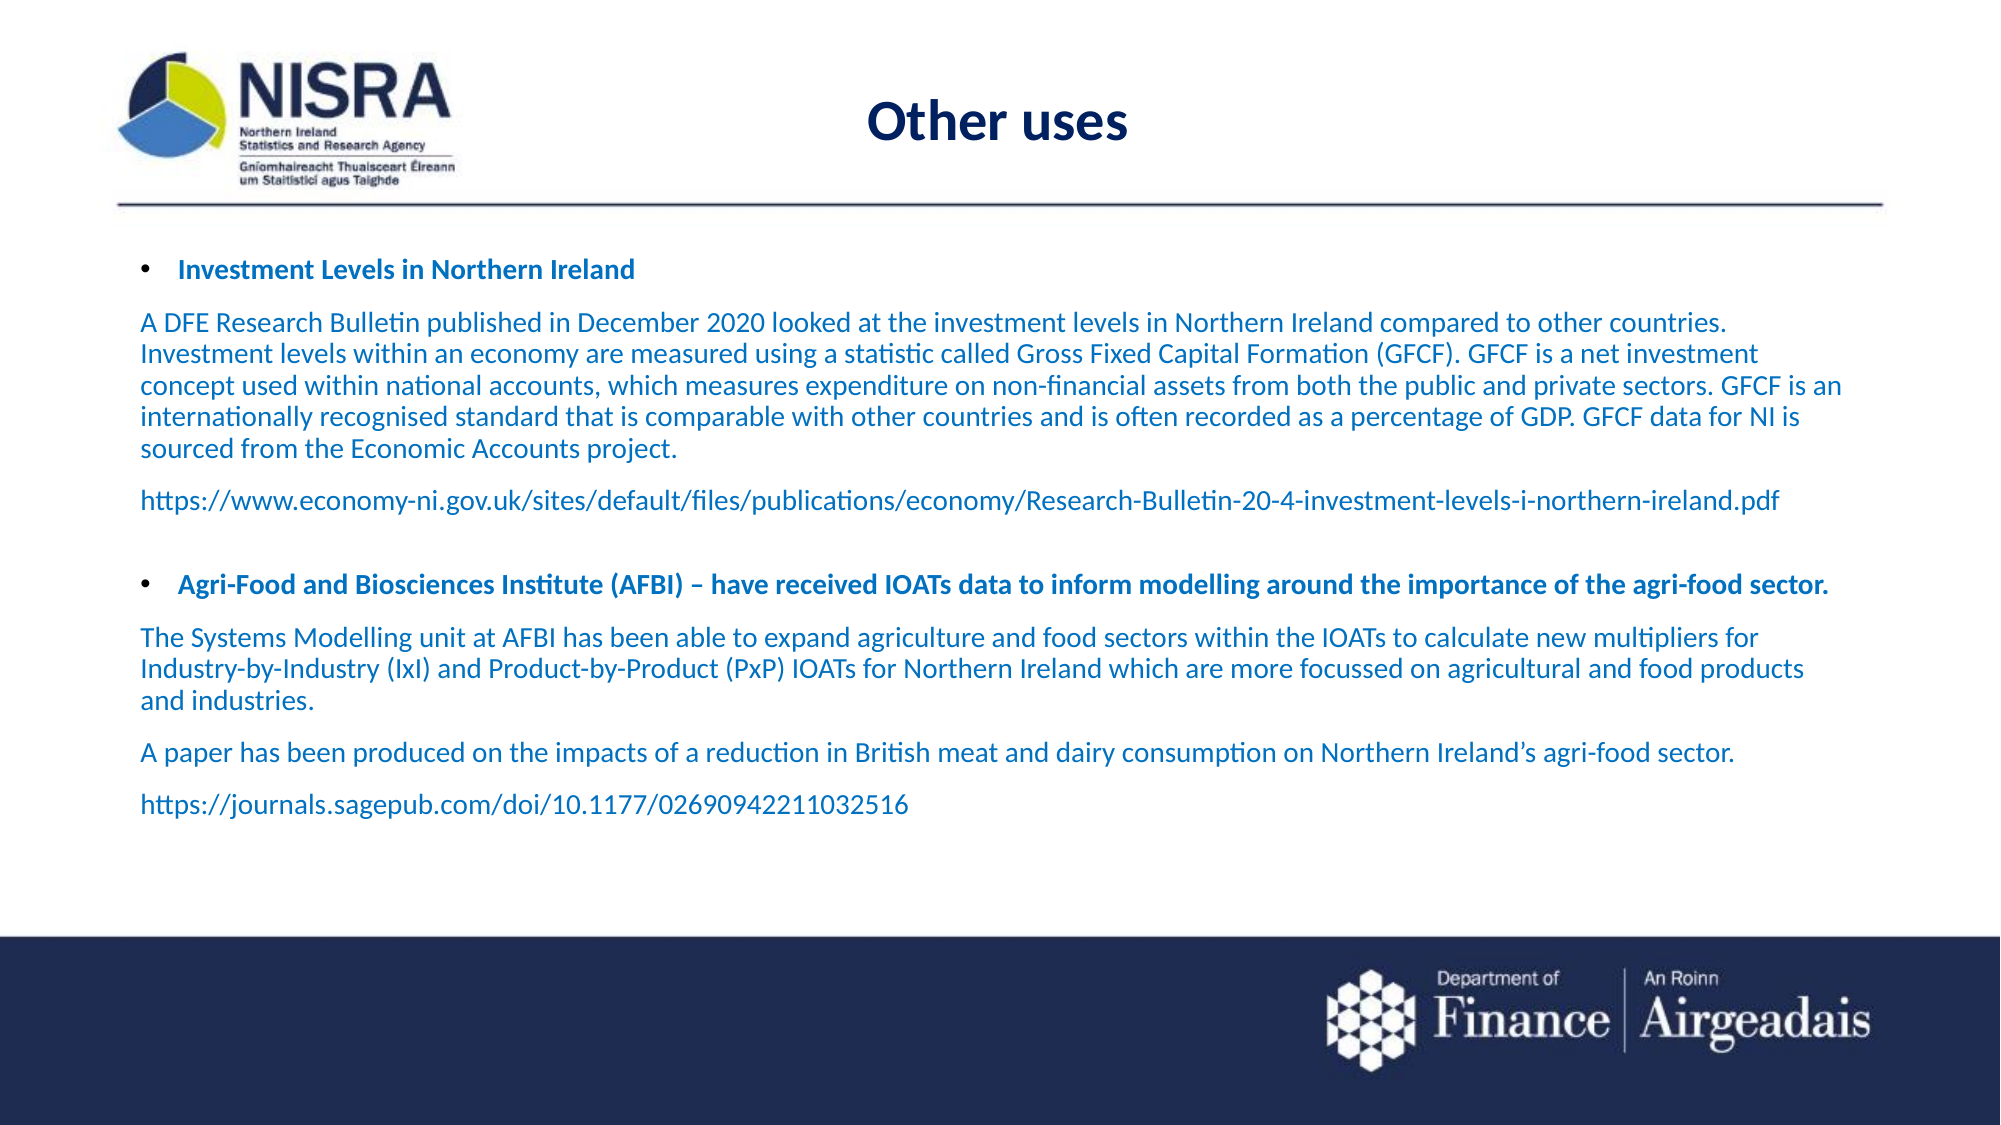

Other uses
# Investment Levels in Northern Ireland
A DFE Research Bulletin published in December 2020 looked at the investment levels in Northern Ireland compared to other countries. Investment levels within an economy are measured using a statistic called Gross Fixed Capital Formation (GFCF). GFCF is a net investment concept used within national accounts, which measures expenditure on non-financial assets from both the public and private sectors. GFCF is an internationally recognised standard that is comparable with other countries and is often recorded as a percentage of GDP. GFCF data for NI is sourced from the Economic Accounts project.
https://www.economy-ni.gov.uk/sites/default/files/publications/economy/Research-Bulletin-20-4-investment-levels-i-northern-ireland.pdf
Agri-Food and Biosciences Institute (AFBI) – have received IOATs data to inform modelling around the importance of the agri-food sector.
The Systems Modelling unit at AFBI has been able to expand agriculture and food sectors within the IOATs to calculate new multipliers for Industry-by-Industry (IxI) and Product-by-Product (PxP) IOATs for Northern Ireland which are more focussed on agricultural and food products and industries.
A paper has been produced on the impacts of a reduction in British meat and dairy consumption on Northern Ireland’s agri-food sector.
https://journals.sagepub.com/doi/10.1177/02690942211032516